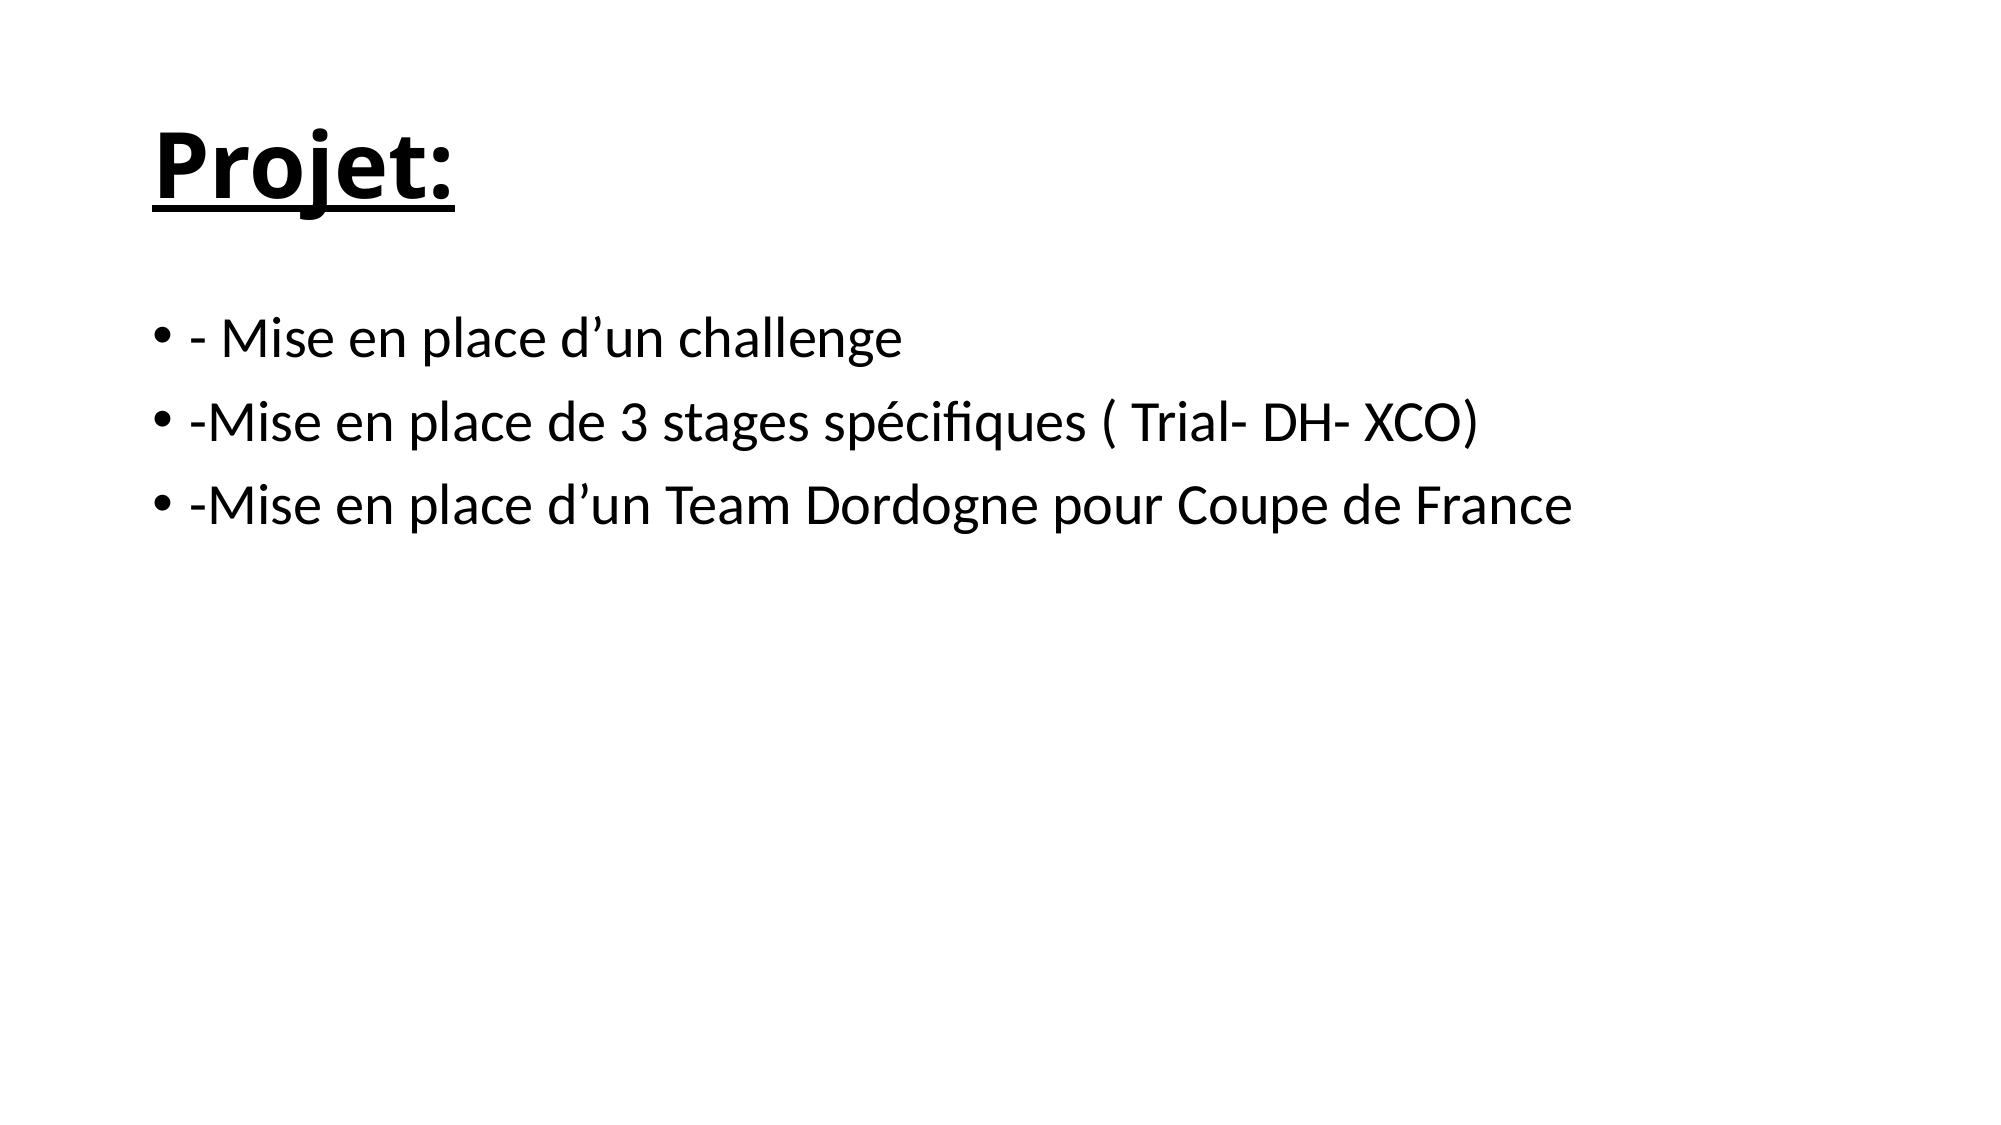

# Projet:
- Mise en place d’un challenge
-Mise en place de 3 stages spécifiques ( Trial- DH- XCO)
-Mise en place d’un Team Dordogne pour Coupe de France